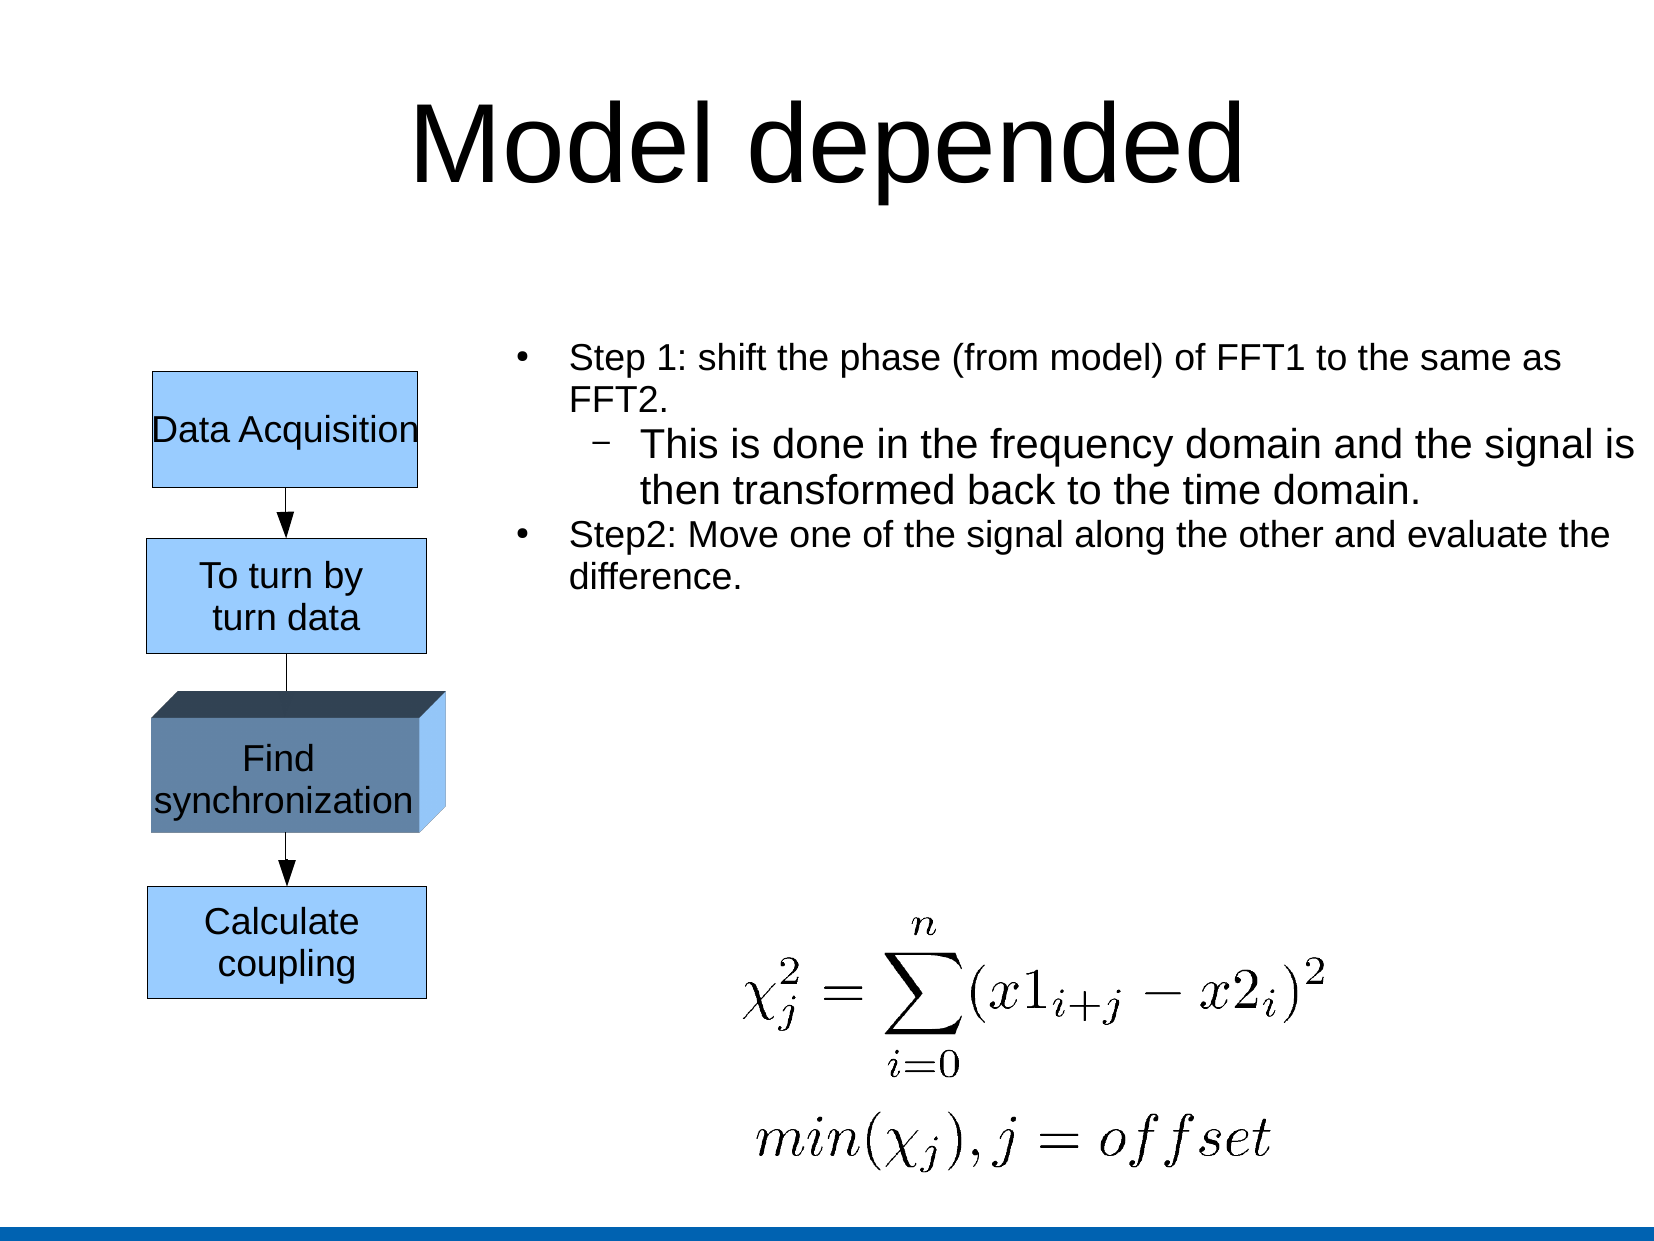

# Model depended
Step 1: shift the phase (from model) of FFT1 to the same as FFT2.
This is done in the frequency domain and the signal is then transformed back to the time domain.
Step2: Move one of the signal along the other and evaluate the difference.
Data Acquisition
To turn by
turn data
Find
synchronization
Calculate
coupling